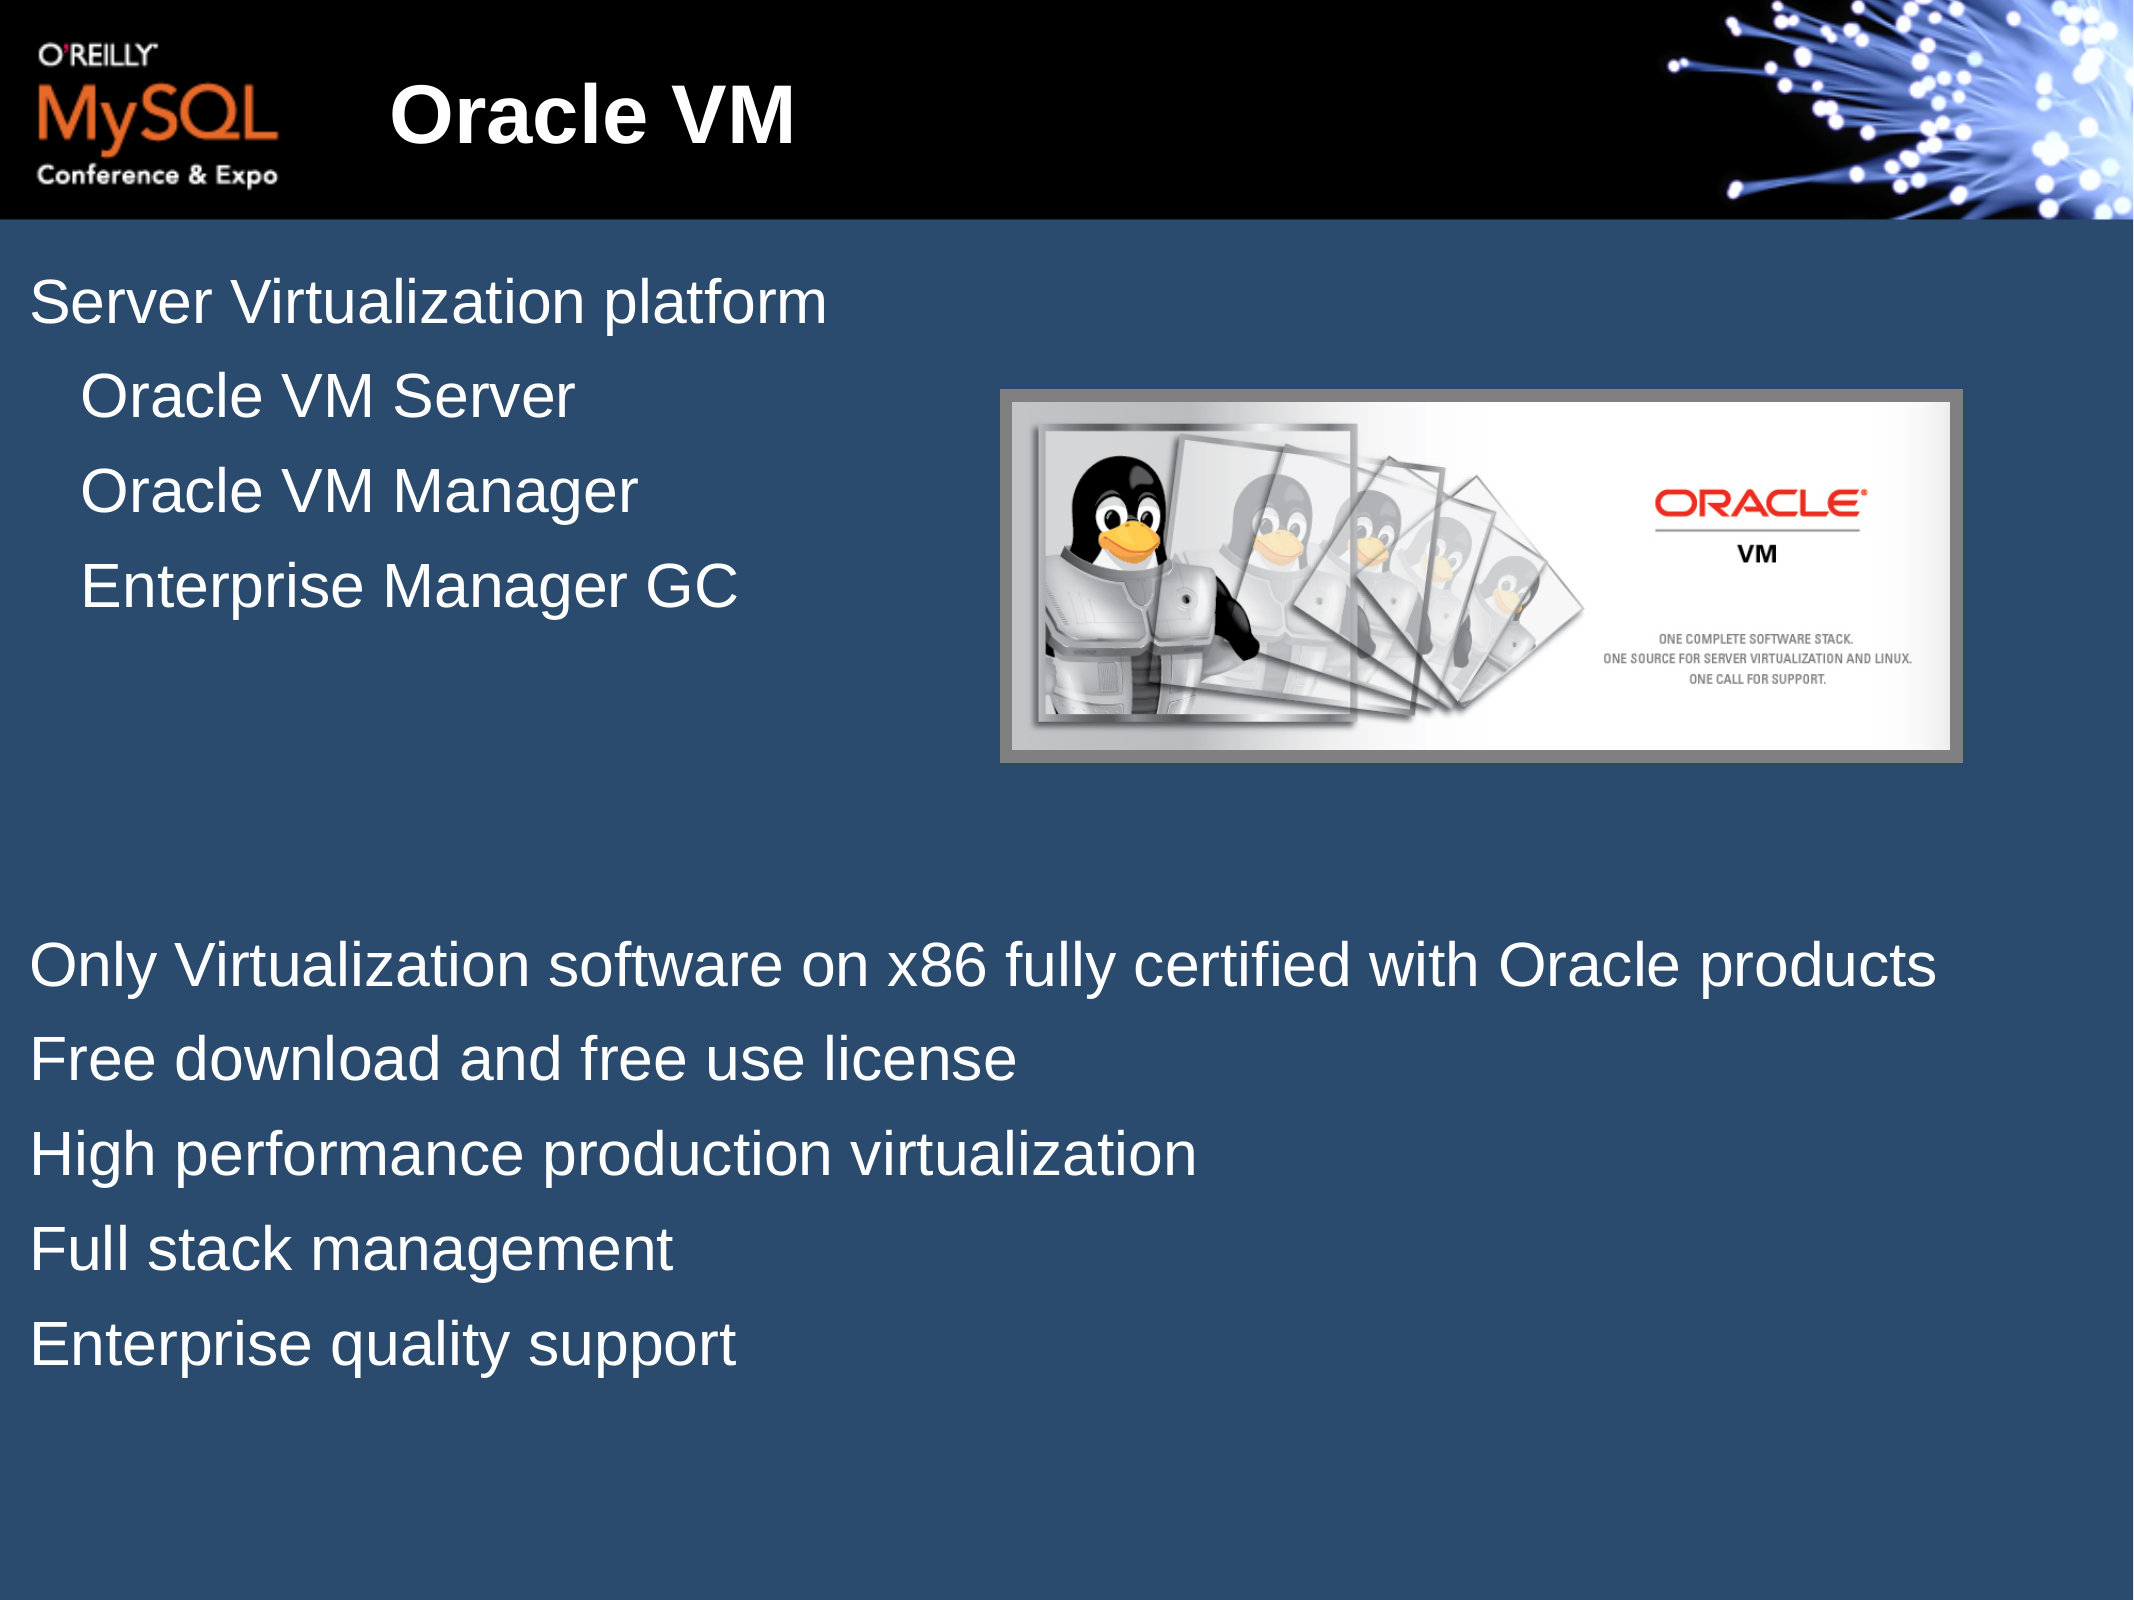

# Oracle VM
Server Virtualization platform
 Oracle VM Server
 Oracle VM Manager
 Enterprise Manager GC
Only Virtualization software on x86 fully certified with Oracle products
Free download and free use license
High performance production virtualization
Full stack management
Enterprise quality support